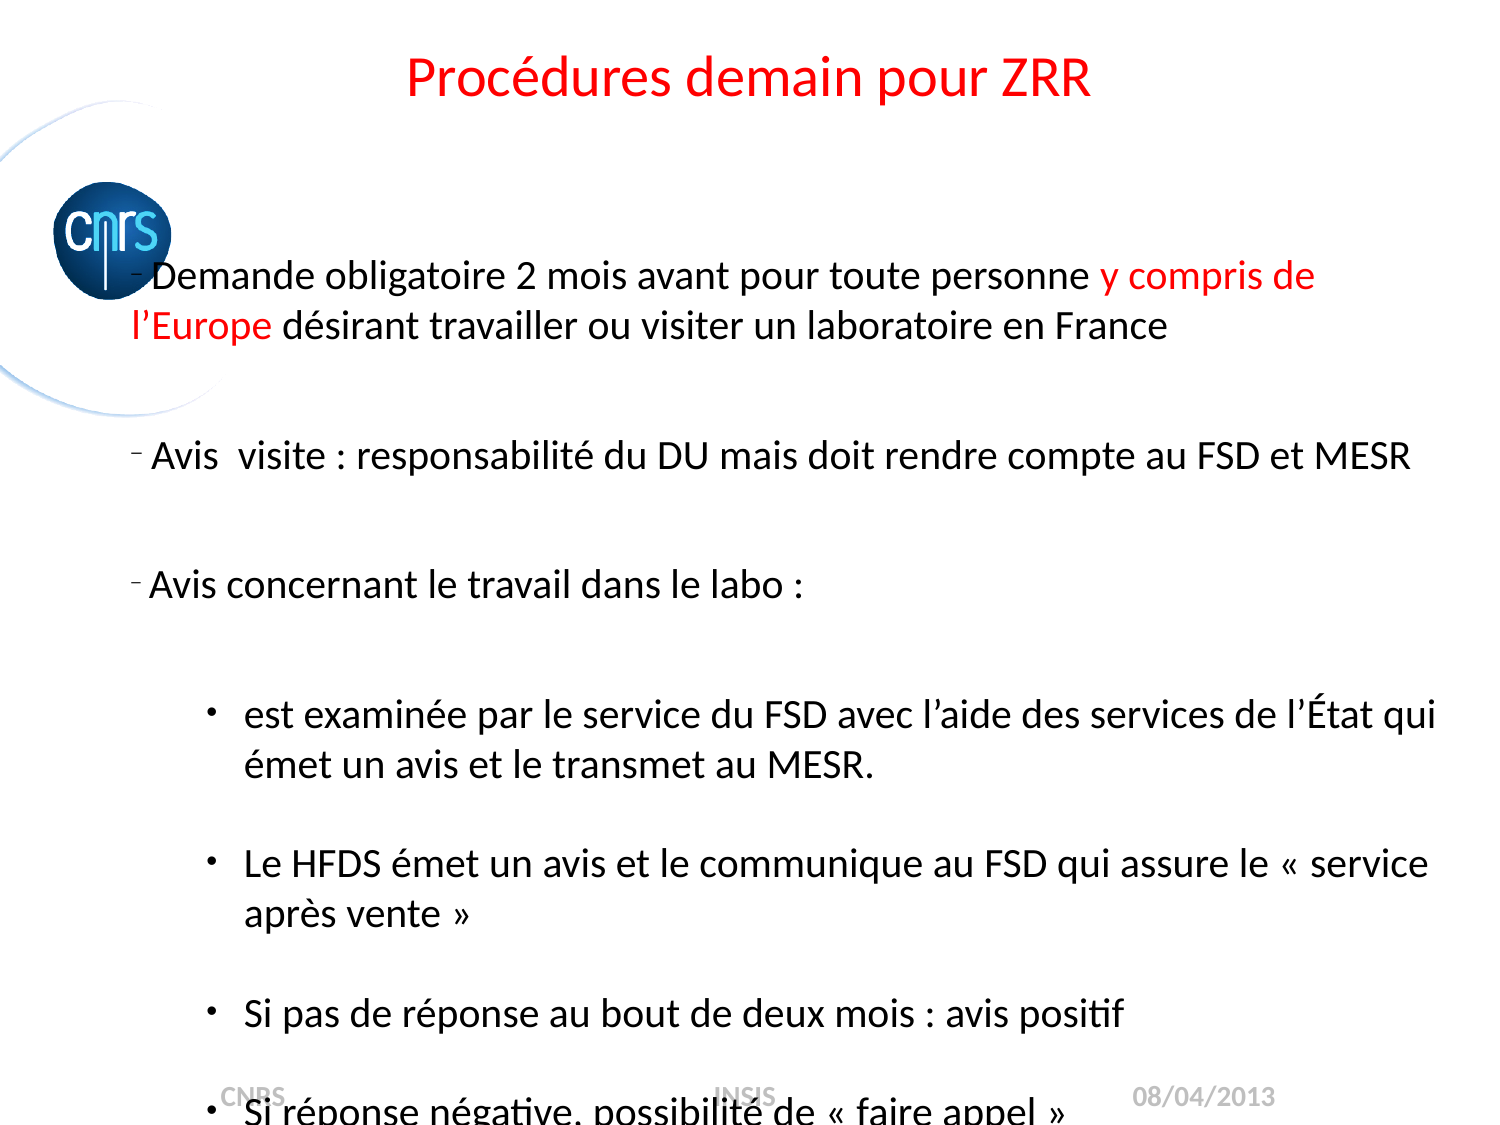

# Procédures demain pour ZRR
 Demande obligatoire 2 mois avant pour toute personne y compris de l’Europe désirant travailler ou visiter un laboratoire en France
 Avis visite : responsabilité du DU mais doit rendre compte au FSD et MESR
 Avis concernant le travail dans le labo :
est examinée par le service du FSD avec l’aide des services de l’État qui émet un avis et le transmet au MESR.
Le HFDS émet un avis et le communique au FSD qui assure le « service après vente »
Si pas de réponse au bout de deux mois : avis positif
Si réponse négative, possibilité de « faire appel »